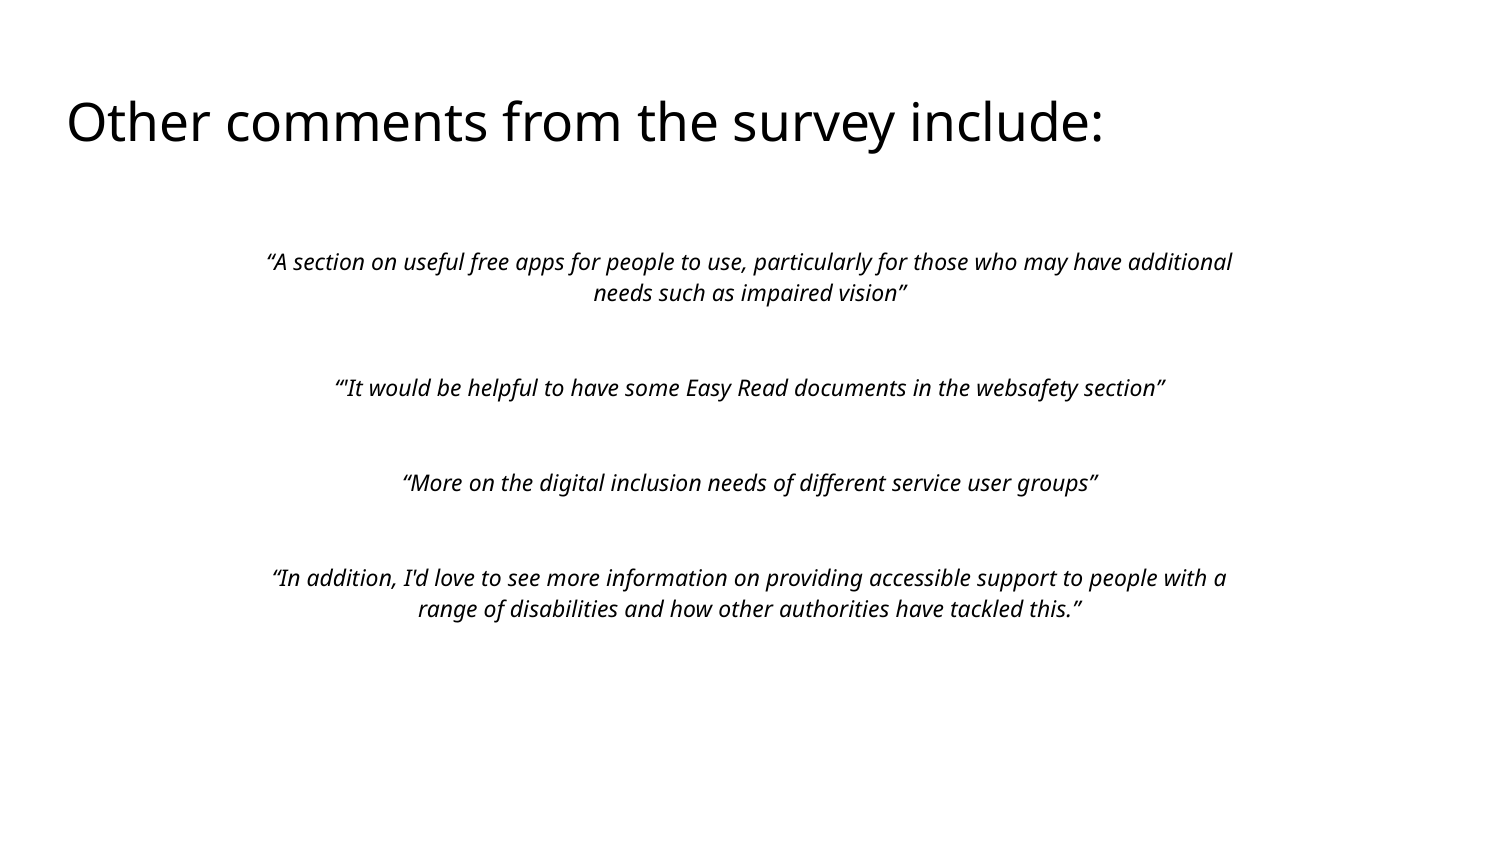

Other comments from the survey include:
# “A section on useful free apps for people to use, particularly for those who may have additional needs such as impaired vision”
“'It would be helpful to have some Easy Read documents in the websafety section”
“More on the digital inclusion needs of different service user groups”
“In addition, I'd love to see more information on providing accessible support to people with a range of disabilities and how other authorities have tackled this.”